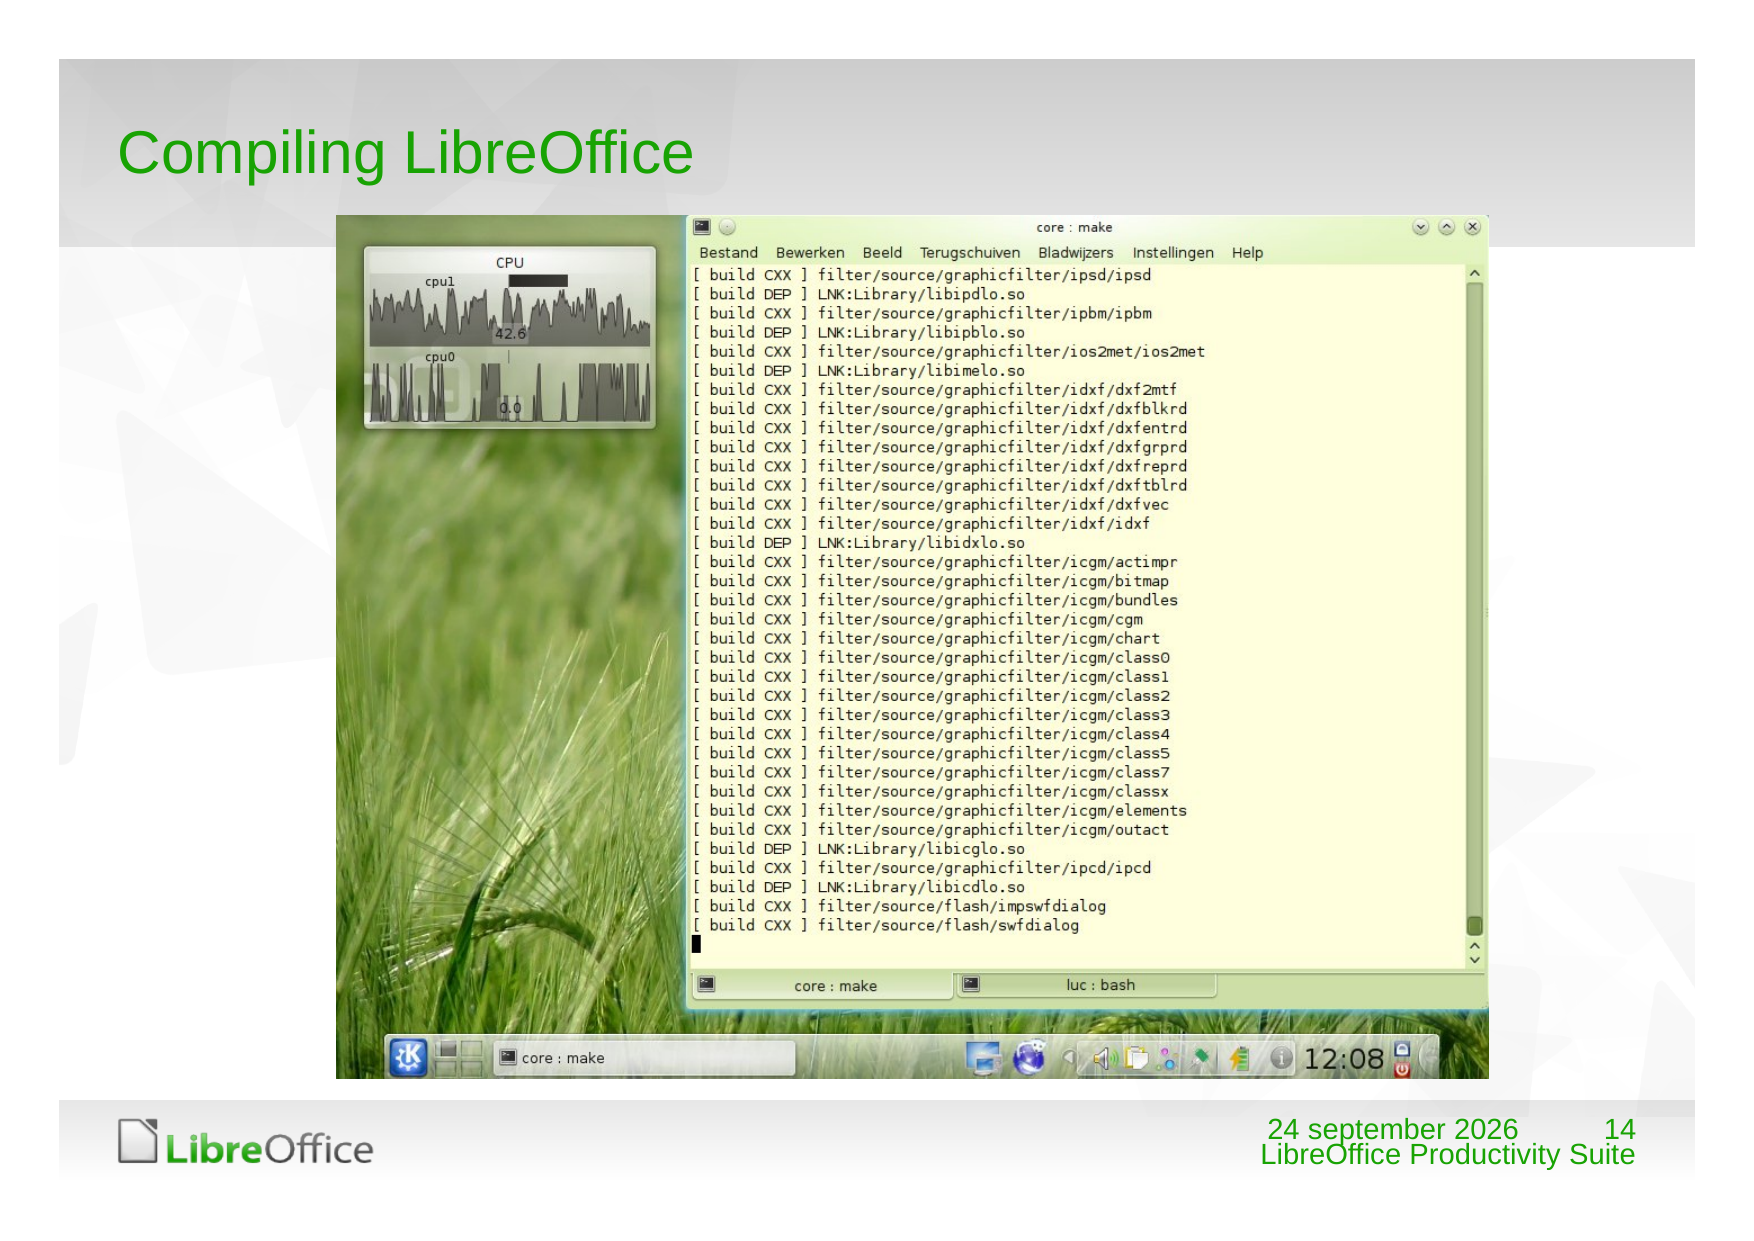

# Compiling LibreOffice
14
LibreOffice Productivity Suite